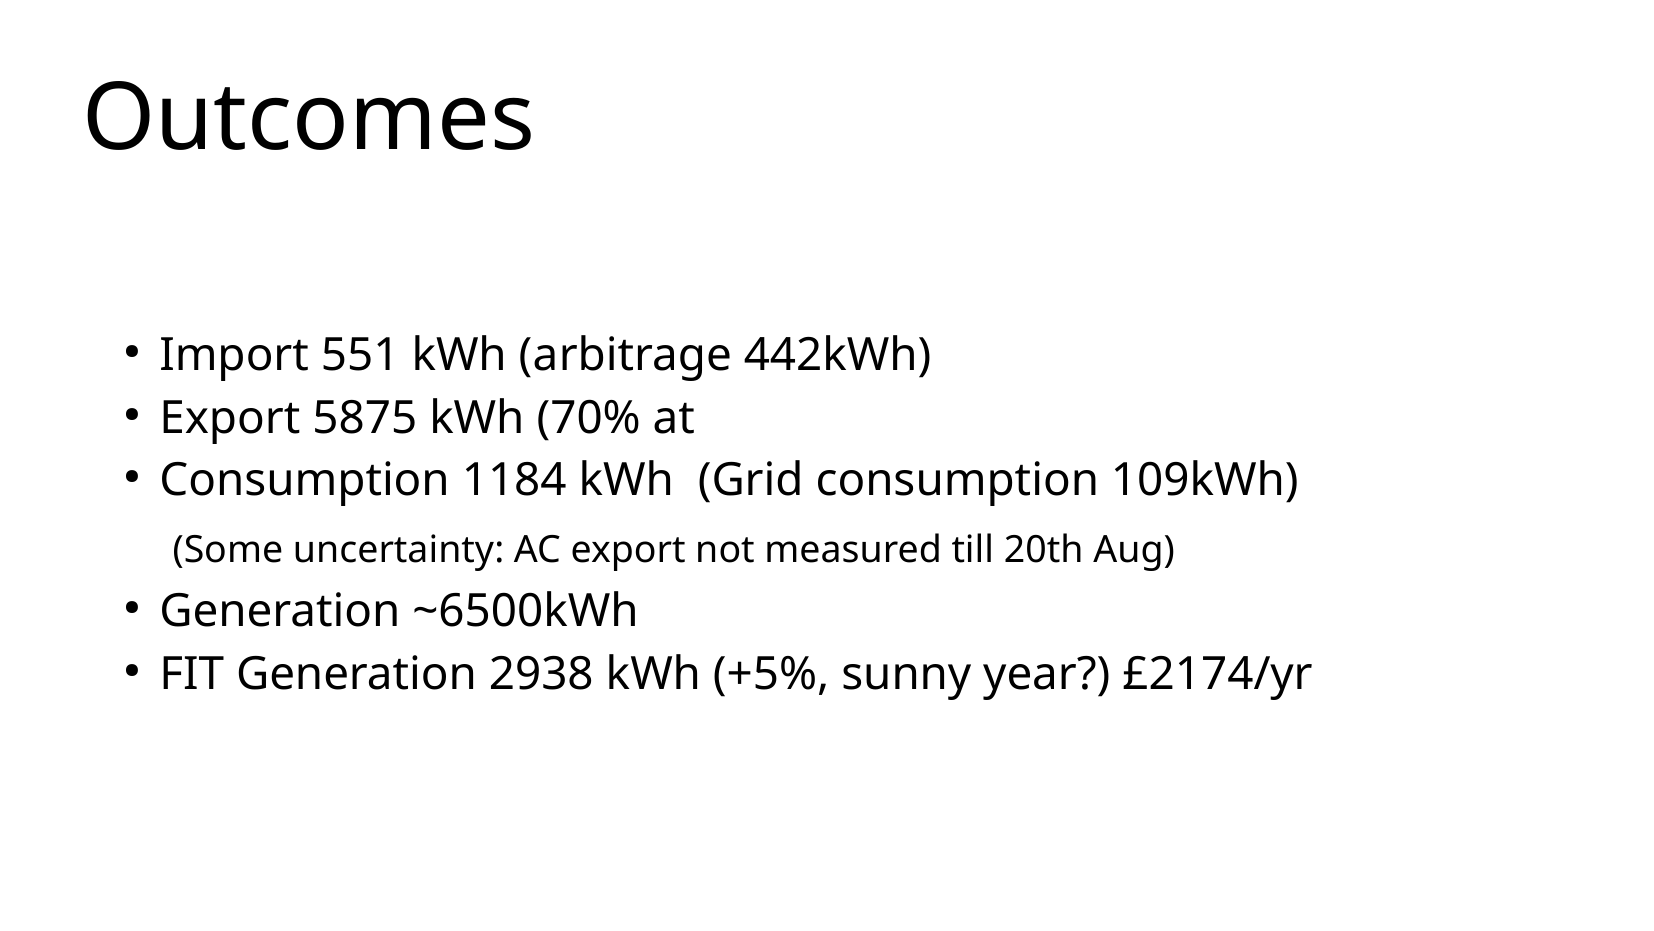

# Outcomes
Import 551 kWh (arbitrage 442kWh)
Export 5875 kWh (70% at
Consumption 1184 kWh (Grid consumption 109kWh)
 (Some uncertainty: AC export not measured till 20th Aug)
Generation ~6500kWh
FIT Generation 2938 kWh (+5%, sunny year?) £2174/yr